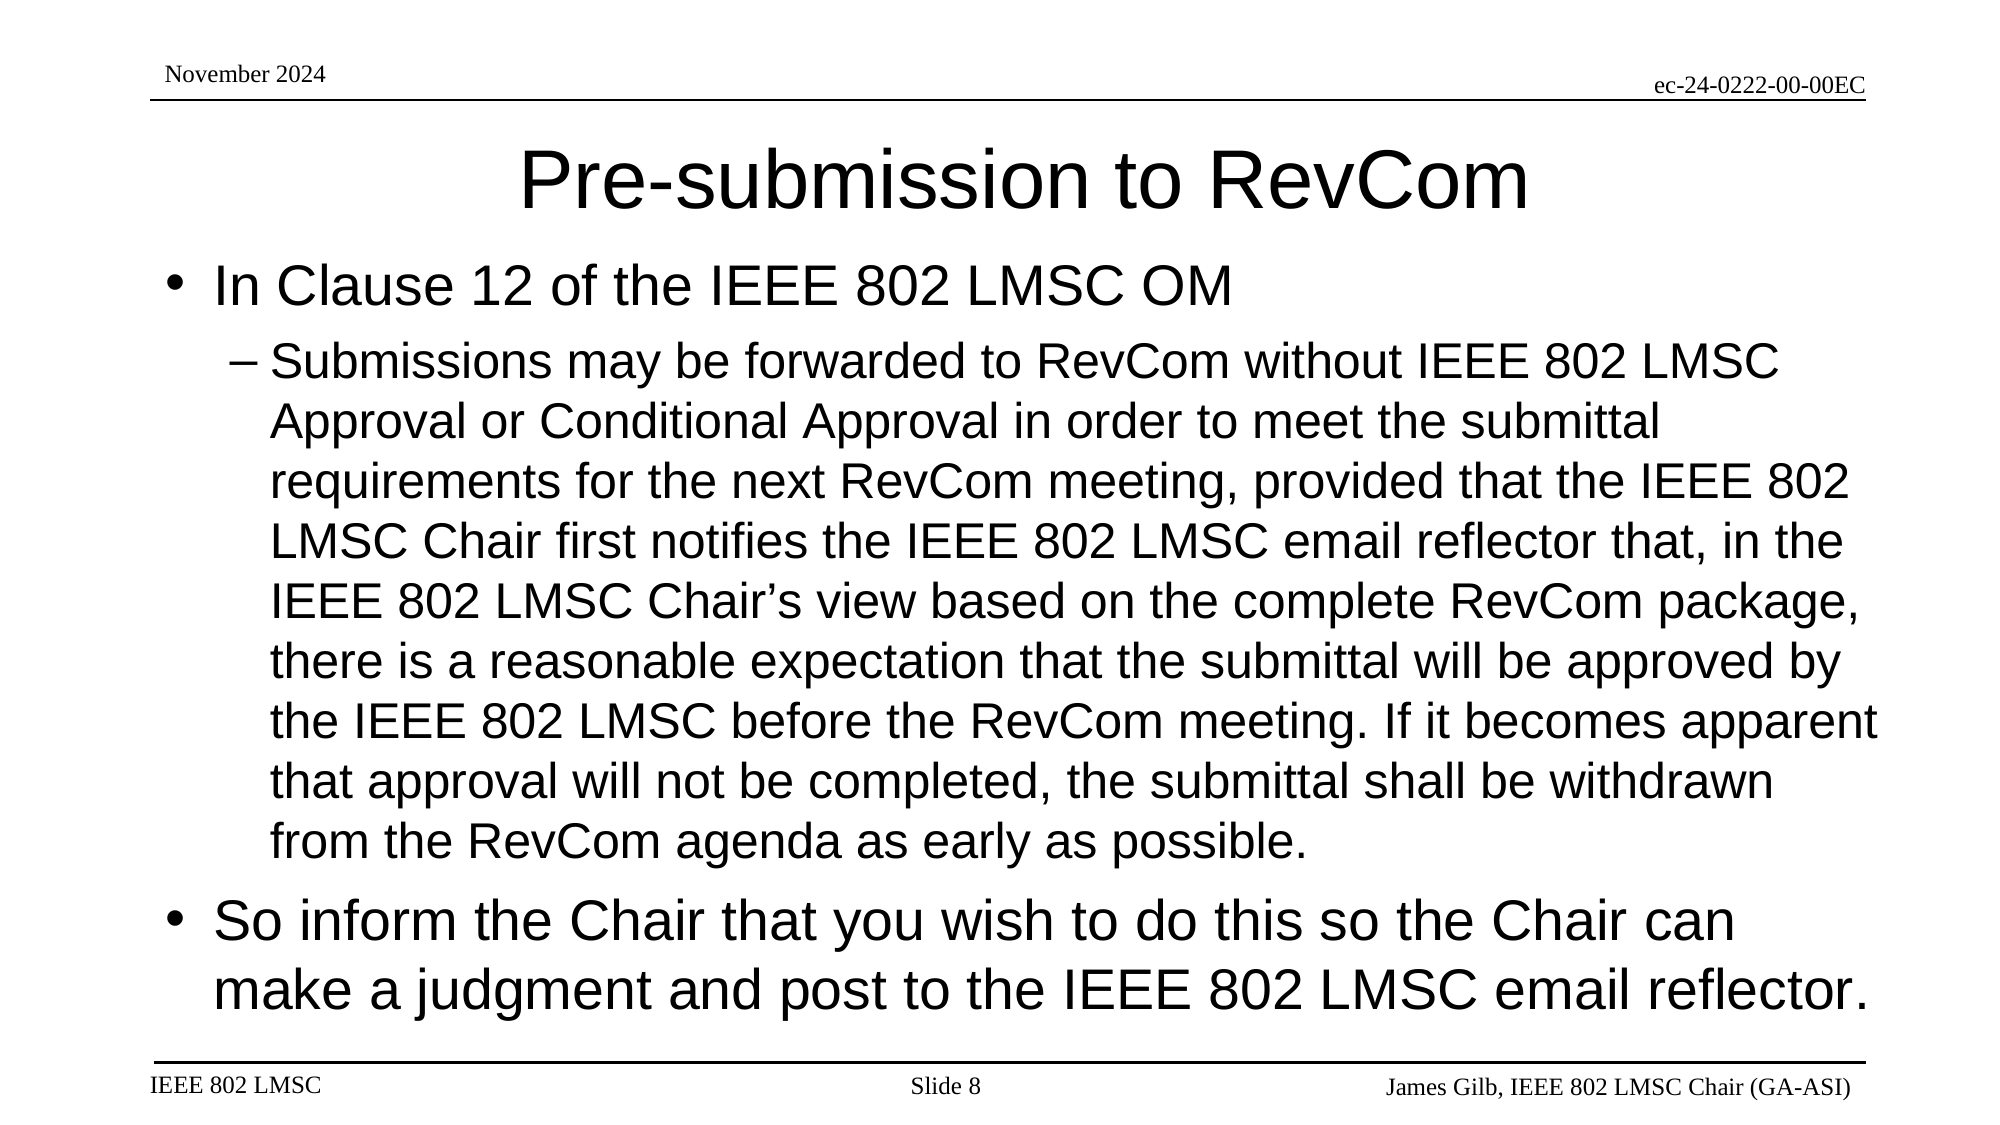

# Pre-submission to RevCom
In Clause 12 of the IEEE 802 LMSC OM
Submissions may be forwarded to RevCom without IEEE 802 LMSC Approval or Conditional Approval in order to meet the submittal requirements for the next RevCom meeting, provided that the IEEE 802 LMSC Chair first notifies the IEEE 802 LMSC email reflector that, in the IEEE 802 LMSC Chair’s view based on the complete RevCom package, there is a reasonable expectation that the submittal will be approved by the IEEE 802 LMSC before the RevCom meeting. If it becomes apparent that approval will not be completed, the submittal shall be withdrawn from the RevCom agenda as early as possible.
So inform the Chair that you wish to do this so the Chair can make a judgment and post to the IEEE 802 LMSC email reflector.
8